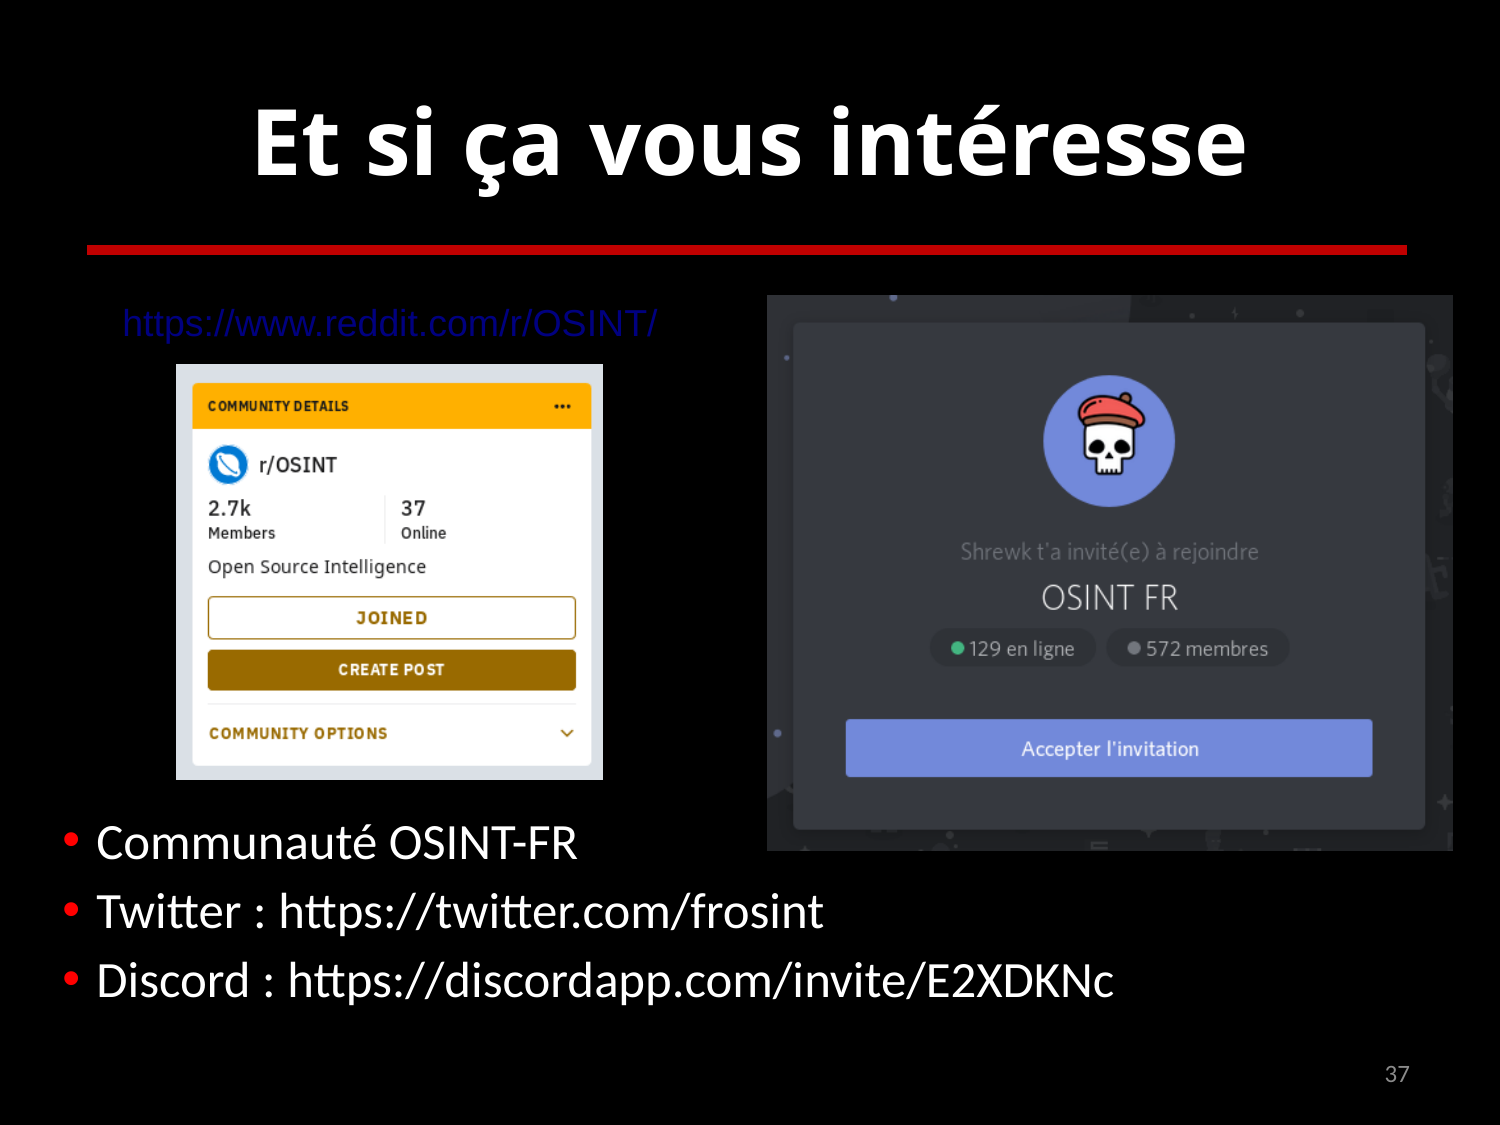

# Et si ça vous intéresse
https://www.reddit.com/r/OSINT/
Communauté OSINT-FR
Twitter : https://twitter.com/frosint
Discord : https://discordapp.com/invite/E2XDKNc